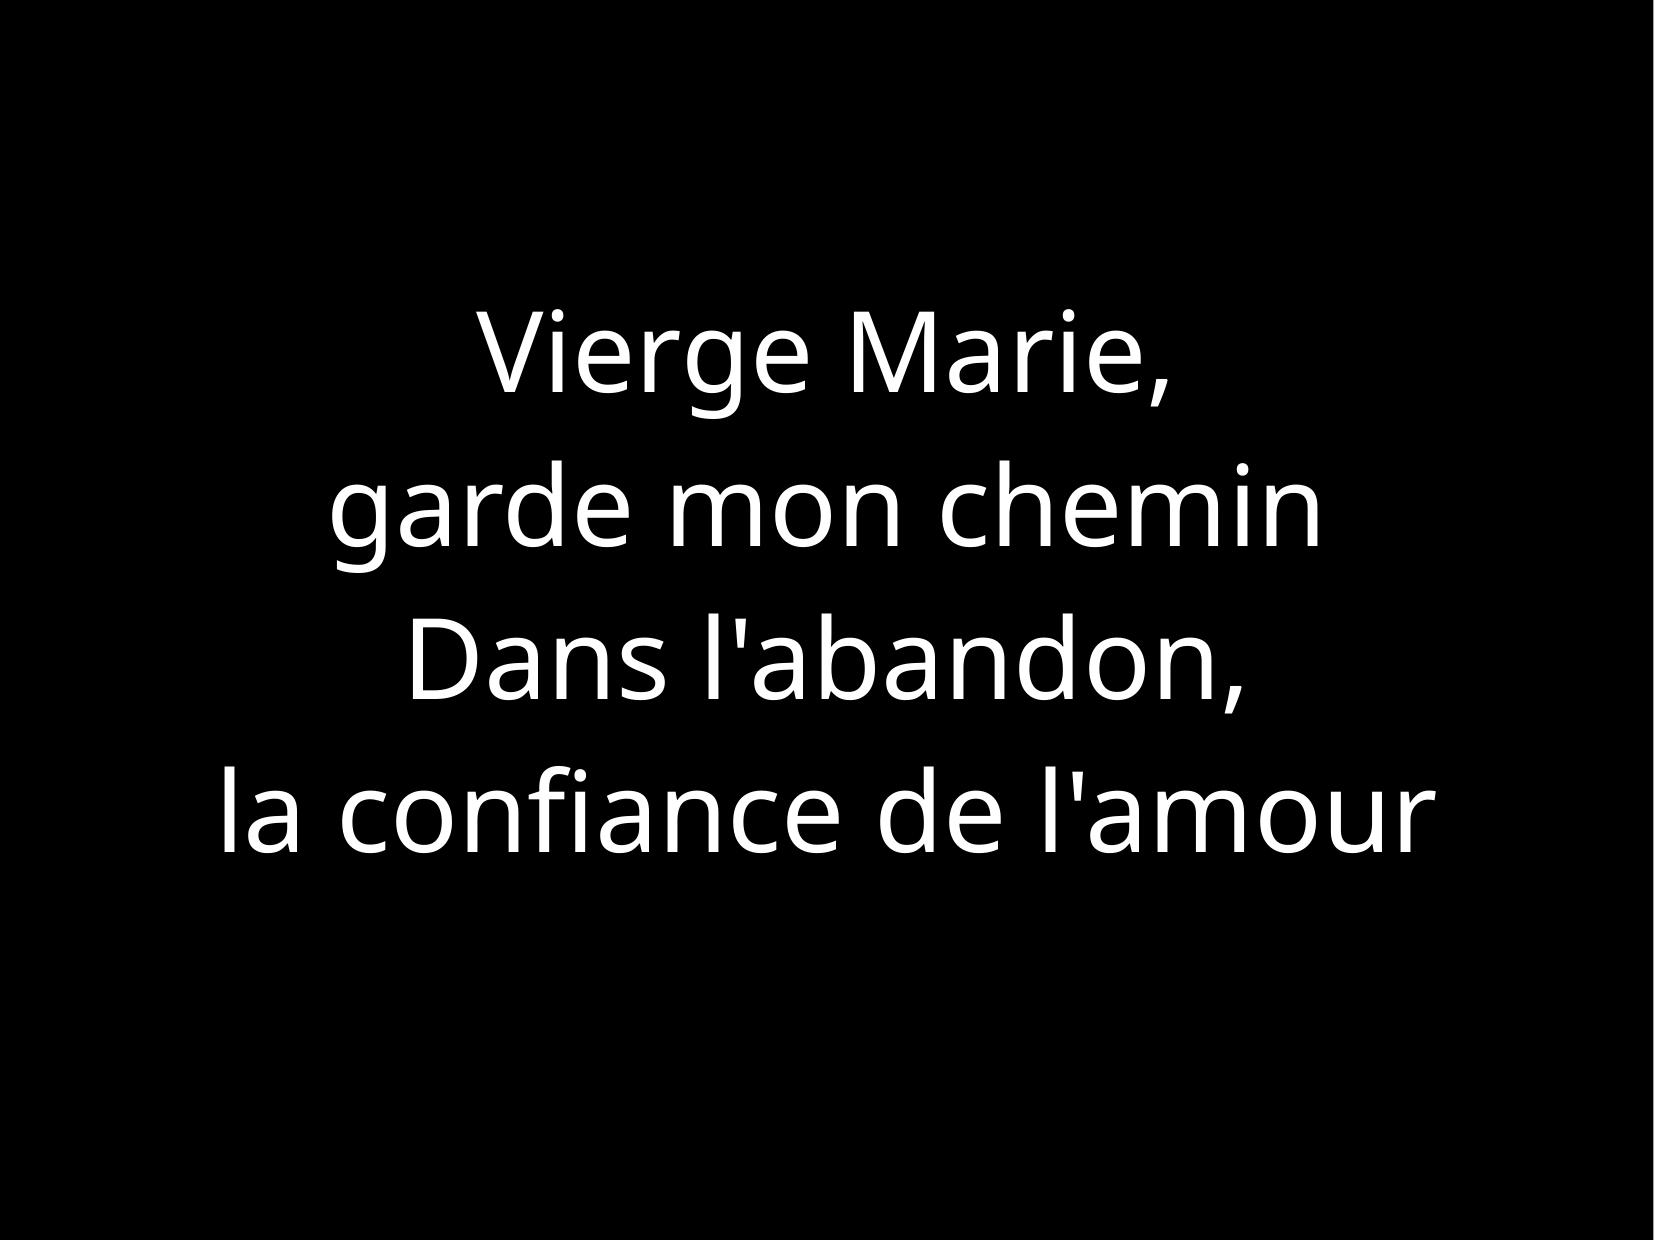

# Vierge Marie,
garde mon chemin
 Dans l'abandon,
la confiance de l'amour